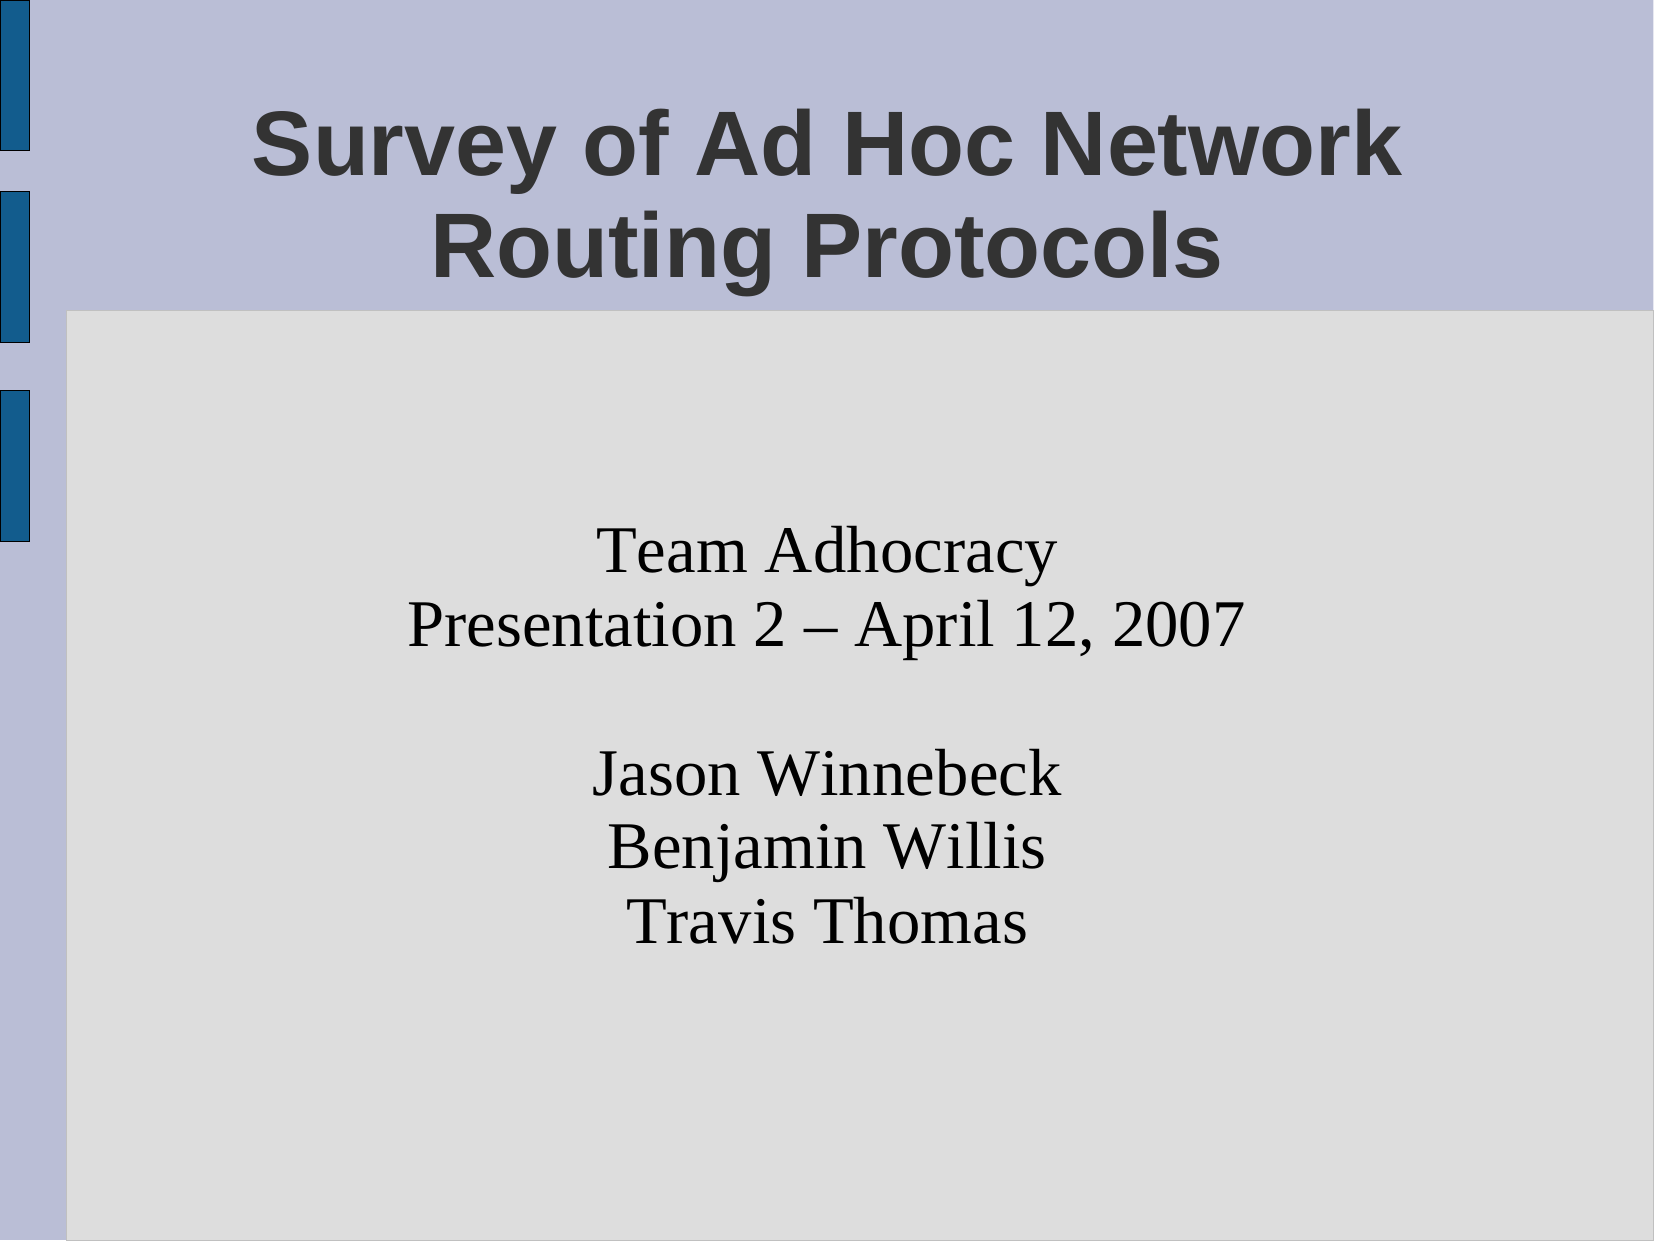

# Survey of Ad Hoc Network Routing Protocols
Team Adhocracy
Presentation 2 – April 12, 2007
Jason Winnebeck
Benjamin Willis
Travis Thomas